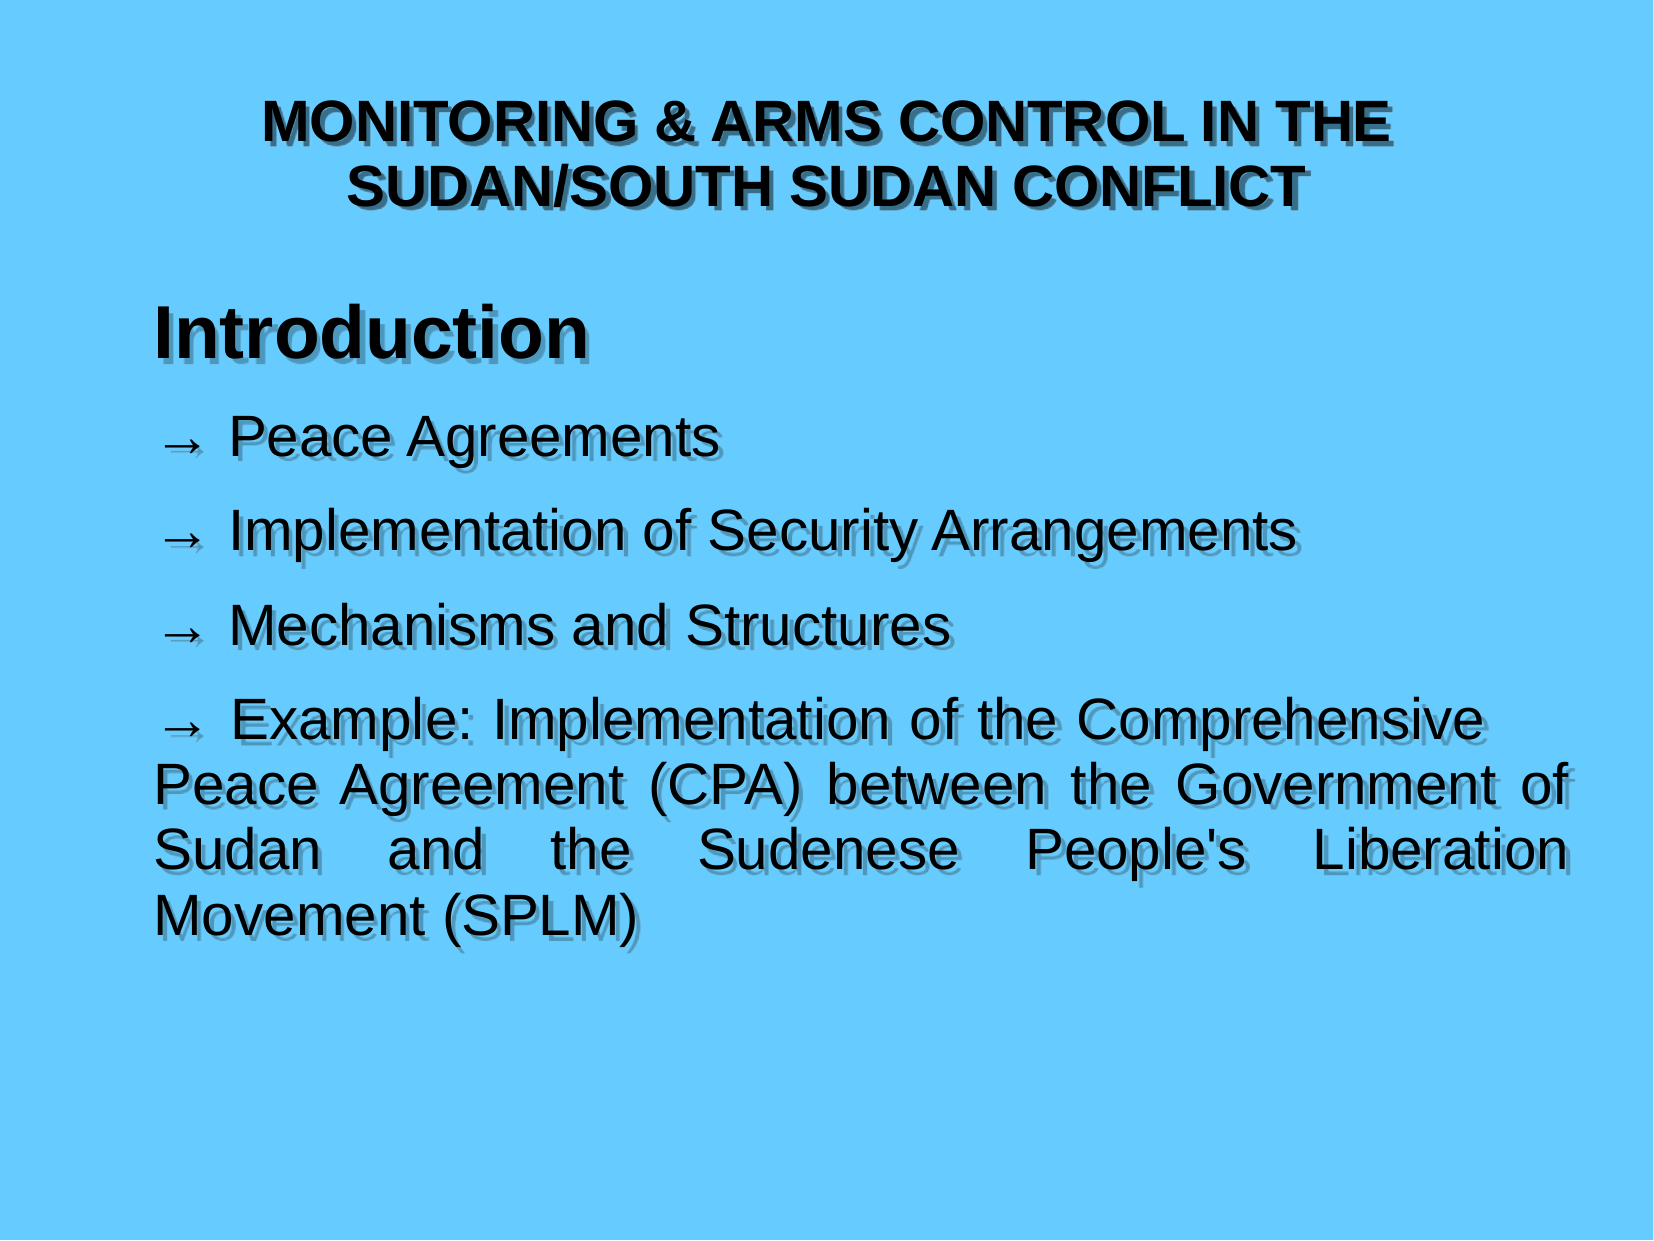

MONITORING & ARMS CONTROL IN THE SUDAN/SOUTH SUDAN CONFLICT
# Introduction
→ Peace Agreements
→ Implementation of Security Arrangements
→ Mechanisms and Structures
→ Example: Implementation of the Comprehensive 	Peace Agreement (CPA) between the Government of Sudan and the Sudenese People's Liberation Movement (SPLM)